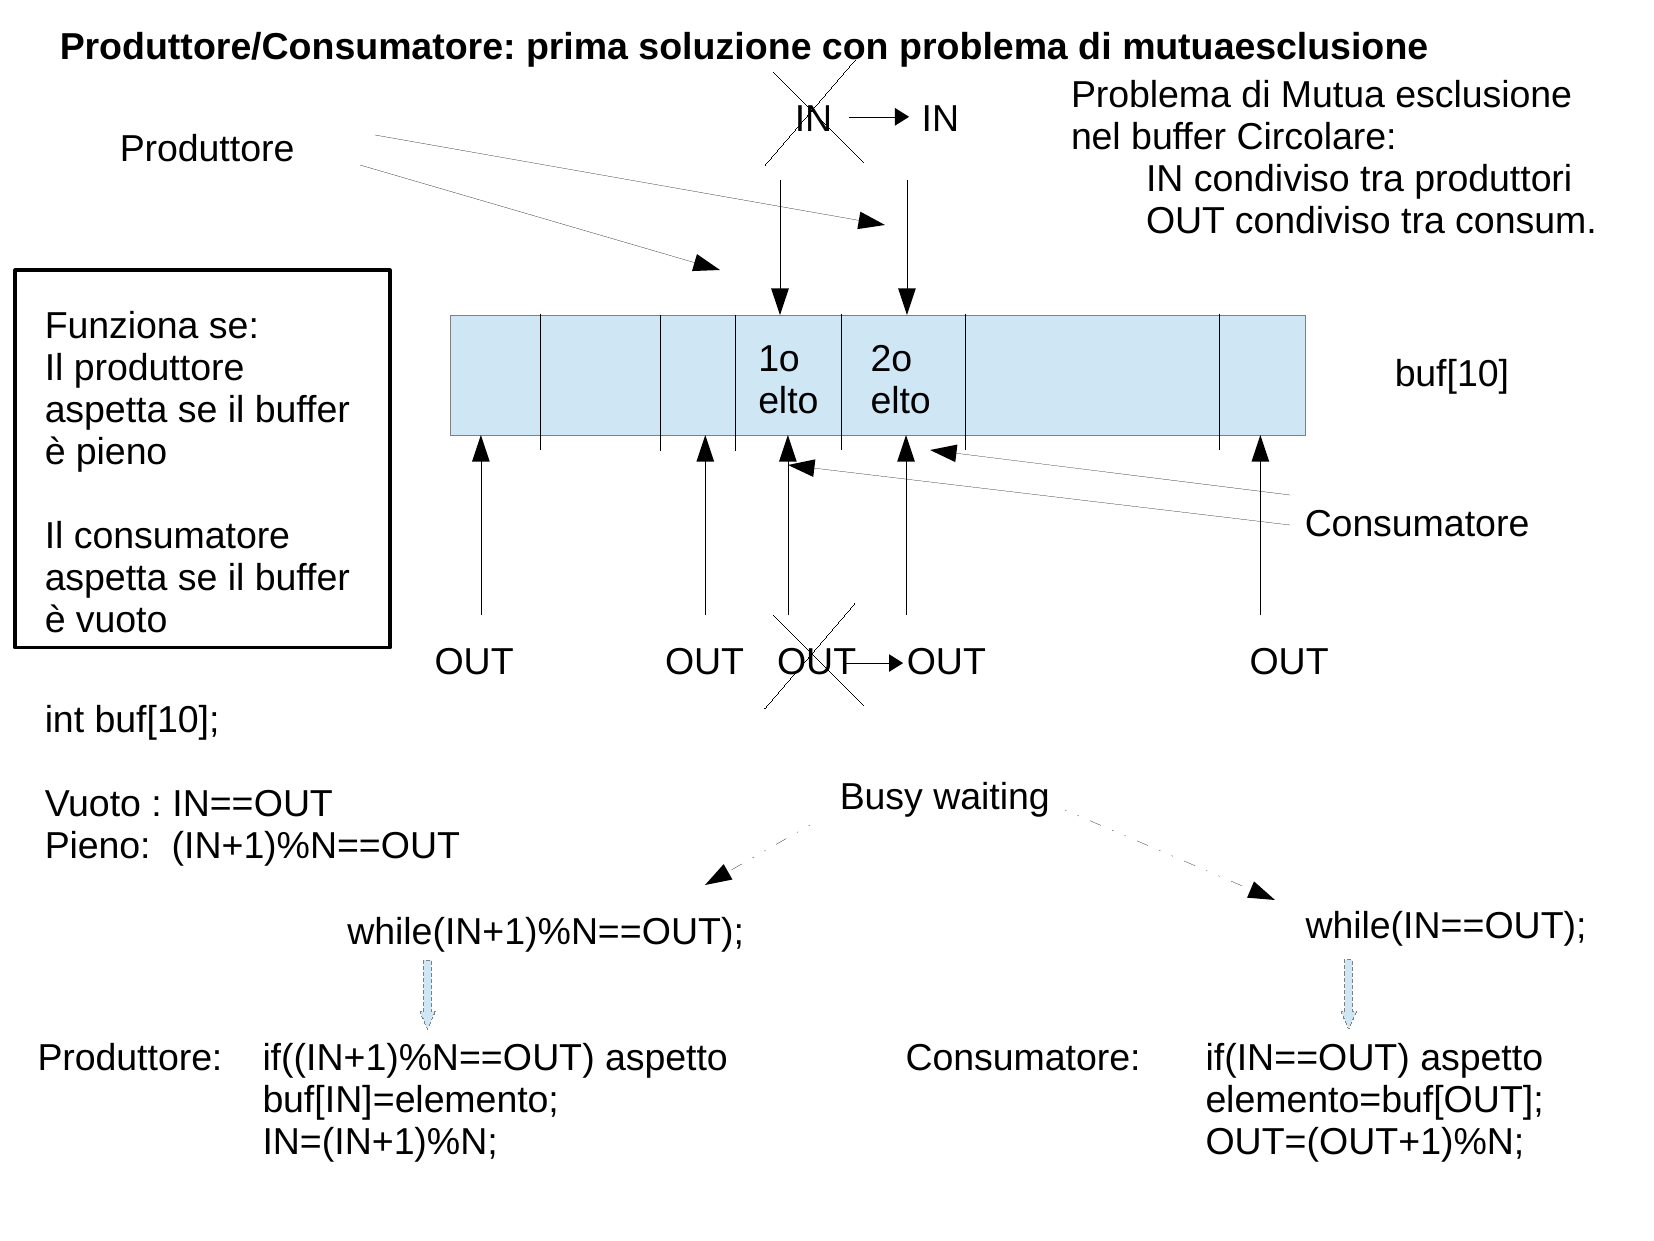

Produttore/Consumatore: prima soluzione con problema di mutuaesclusione
Problema di Mutua esclusione
nel buffer Circolare:
	IN condiviso tra produttori
	OUT condiviso tra consum.
IN
IN
Produttore
Funziona se:
Il produttore aspetta se il buffer è pieno
Il consumatore aspetta se il buffer è vuoto
1o
elto
2o
elto
buf[10]
Consumatore
OUT
OUT
OUT
OUT
OUT
int buf[10];
Vuoto : IN==OUT
Pieno: (IN+1)%N==OUT
Busy waiting
while(IN==OUT);
while(IN+1)%N==OUT);
Produttore: 	if((IN+1)%N==OUT) aspetto
			buf[IN]=elemento;
 	IN=(IN+1)%N;
Consumatore: 	if(IN==OUT) aspetto
			 	elemento=buf[OUT];
 		OUT=(OUT+1)%N;